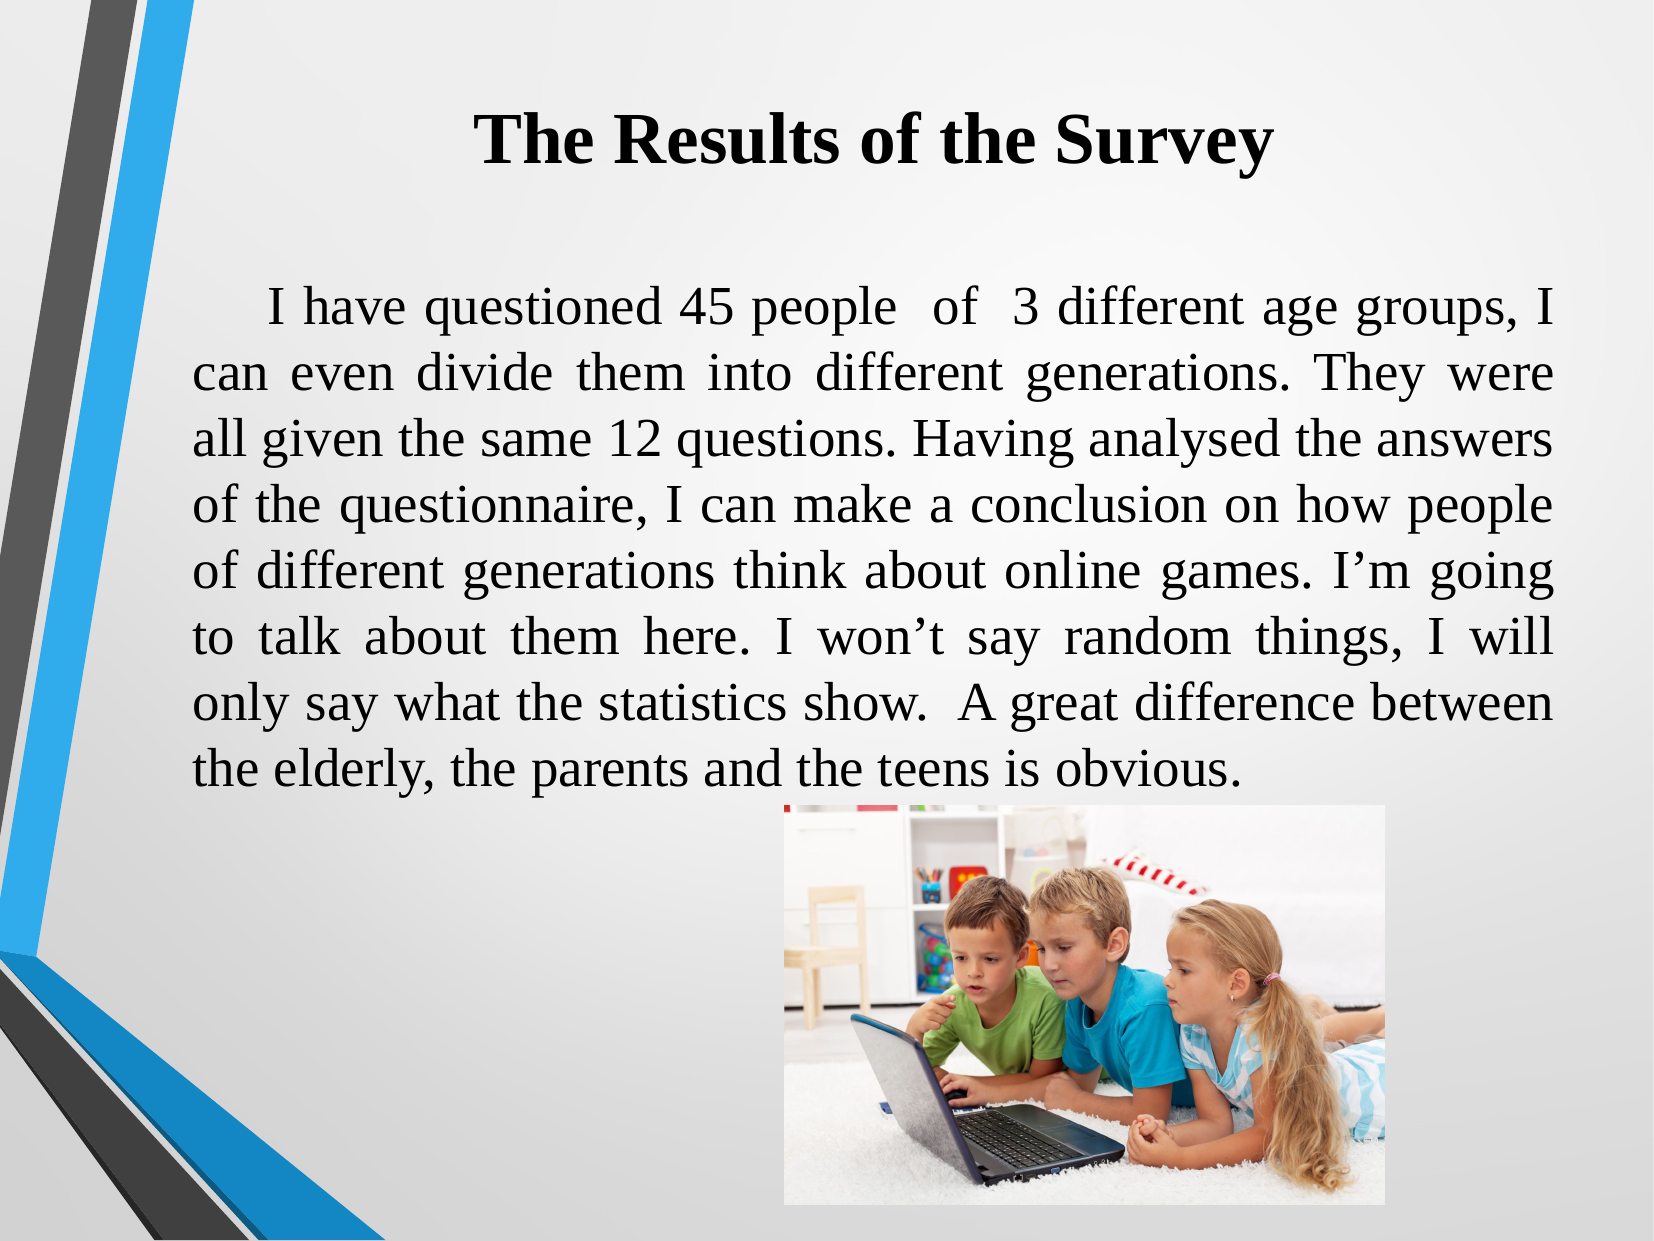

# The Results of the Survey
	I have questioned 45 people of 3 different age groups, I can even divide them into different generations. They were all given the same 12 questions. Having analysed the answers of the questionnaire, I can make a conclusion on how people of different generations think about online games. I’m going to talk about them here. I won’t say random things, I will only say what the statistics show. A great difference between the elderly, the parents and the teens is obvious.